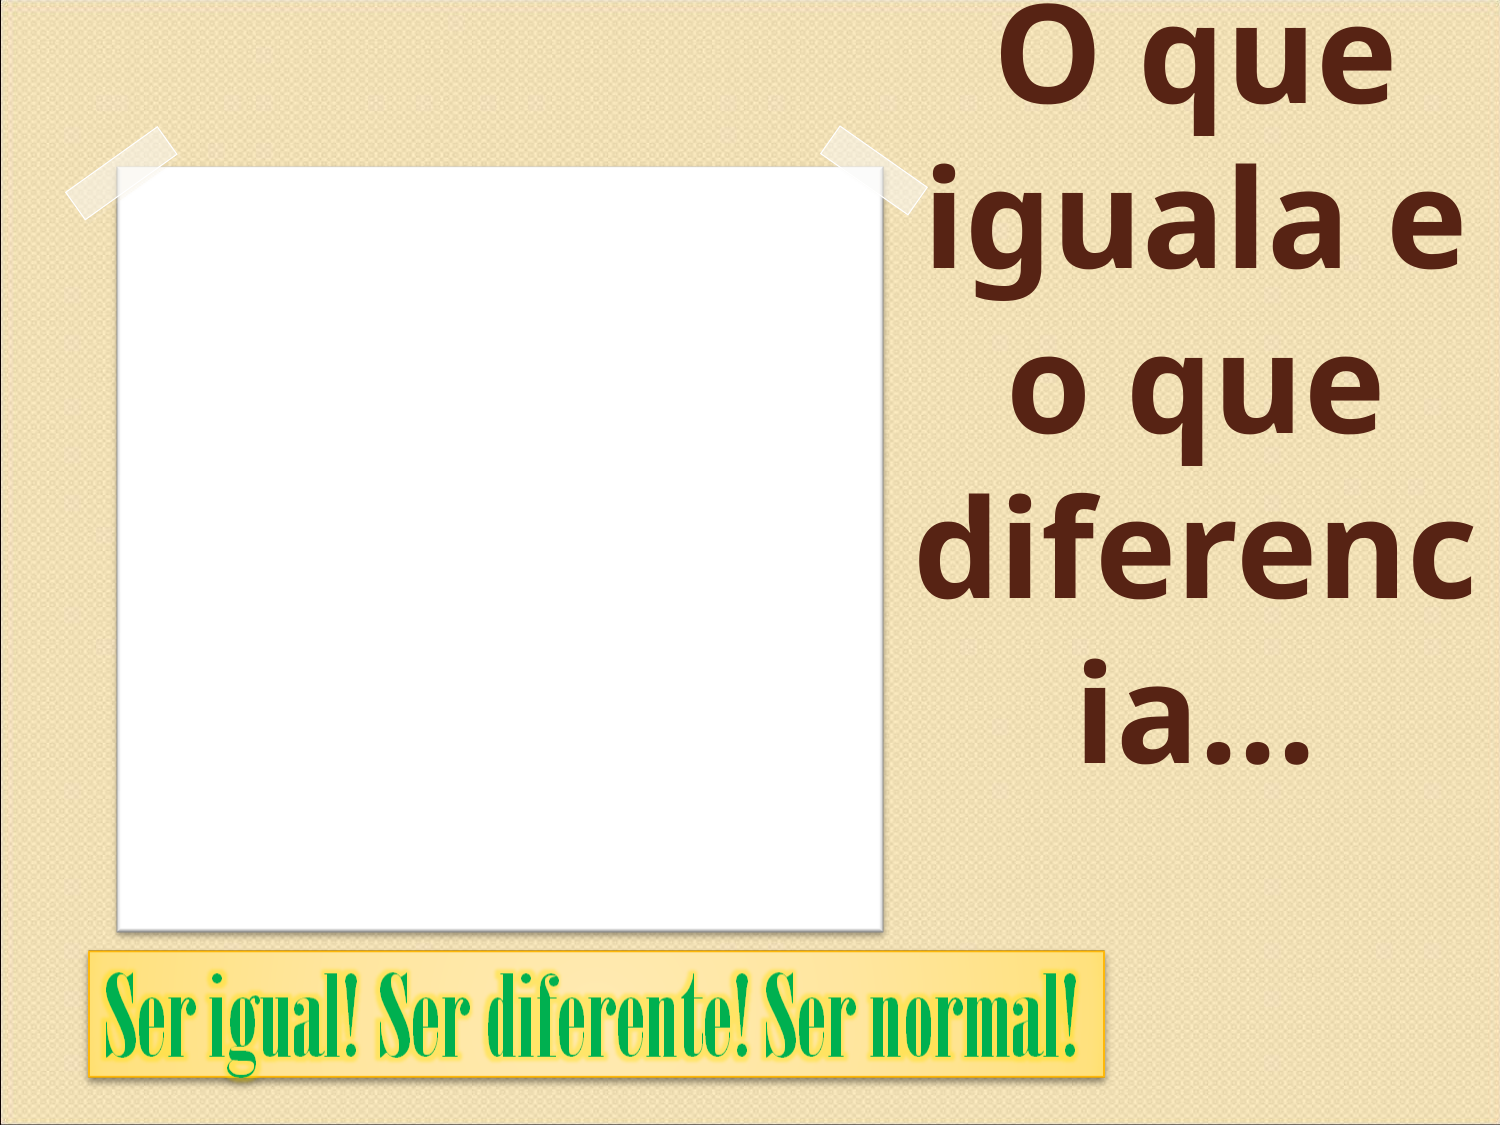

# O que iguala e o que diferencia...